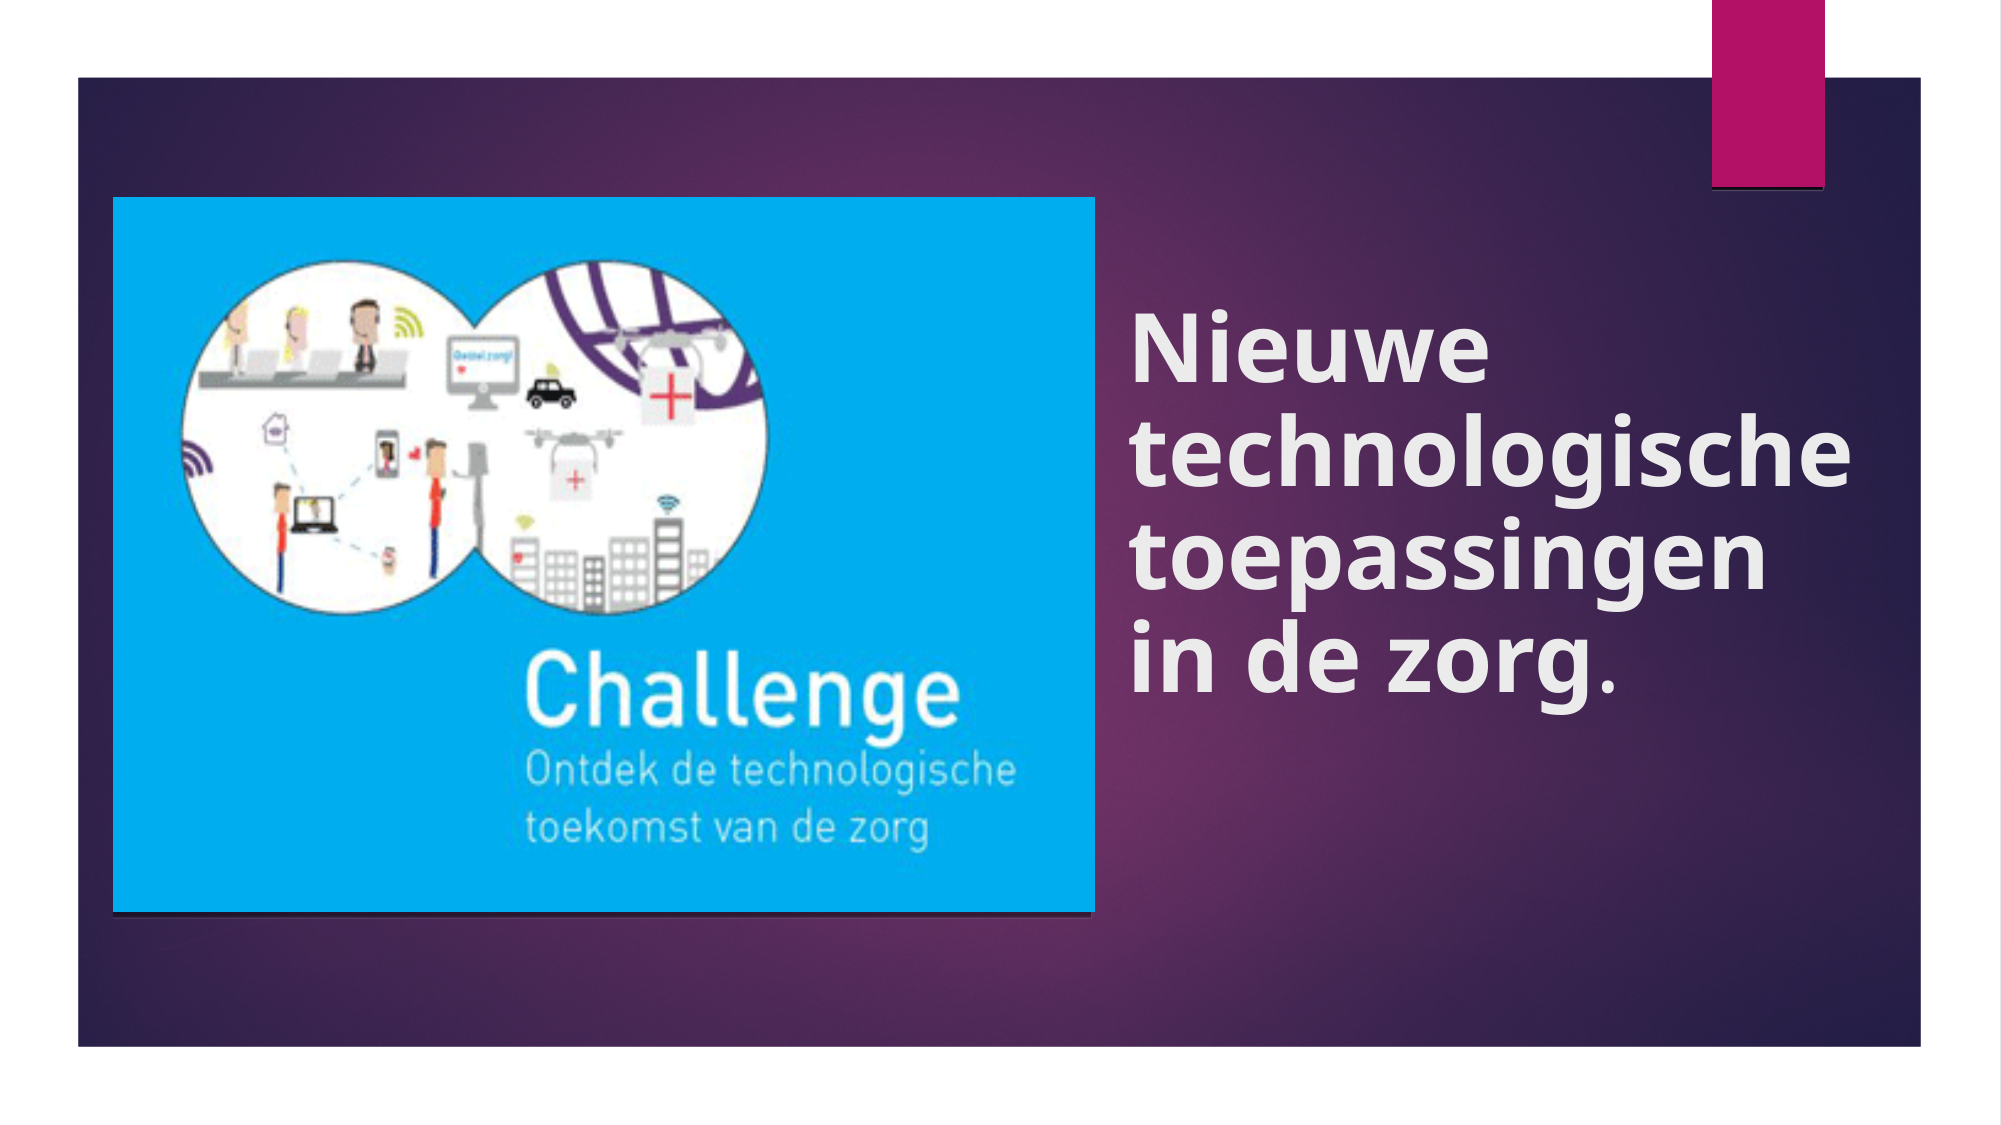

# Nieuwe technologische toepassingen in de zorg.